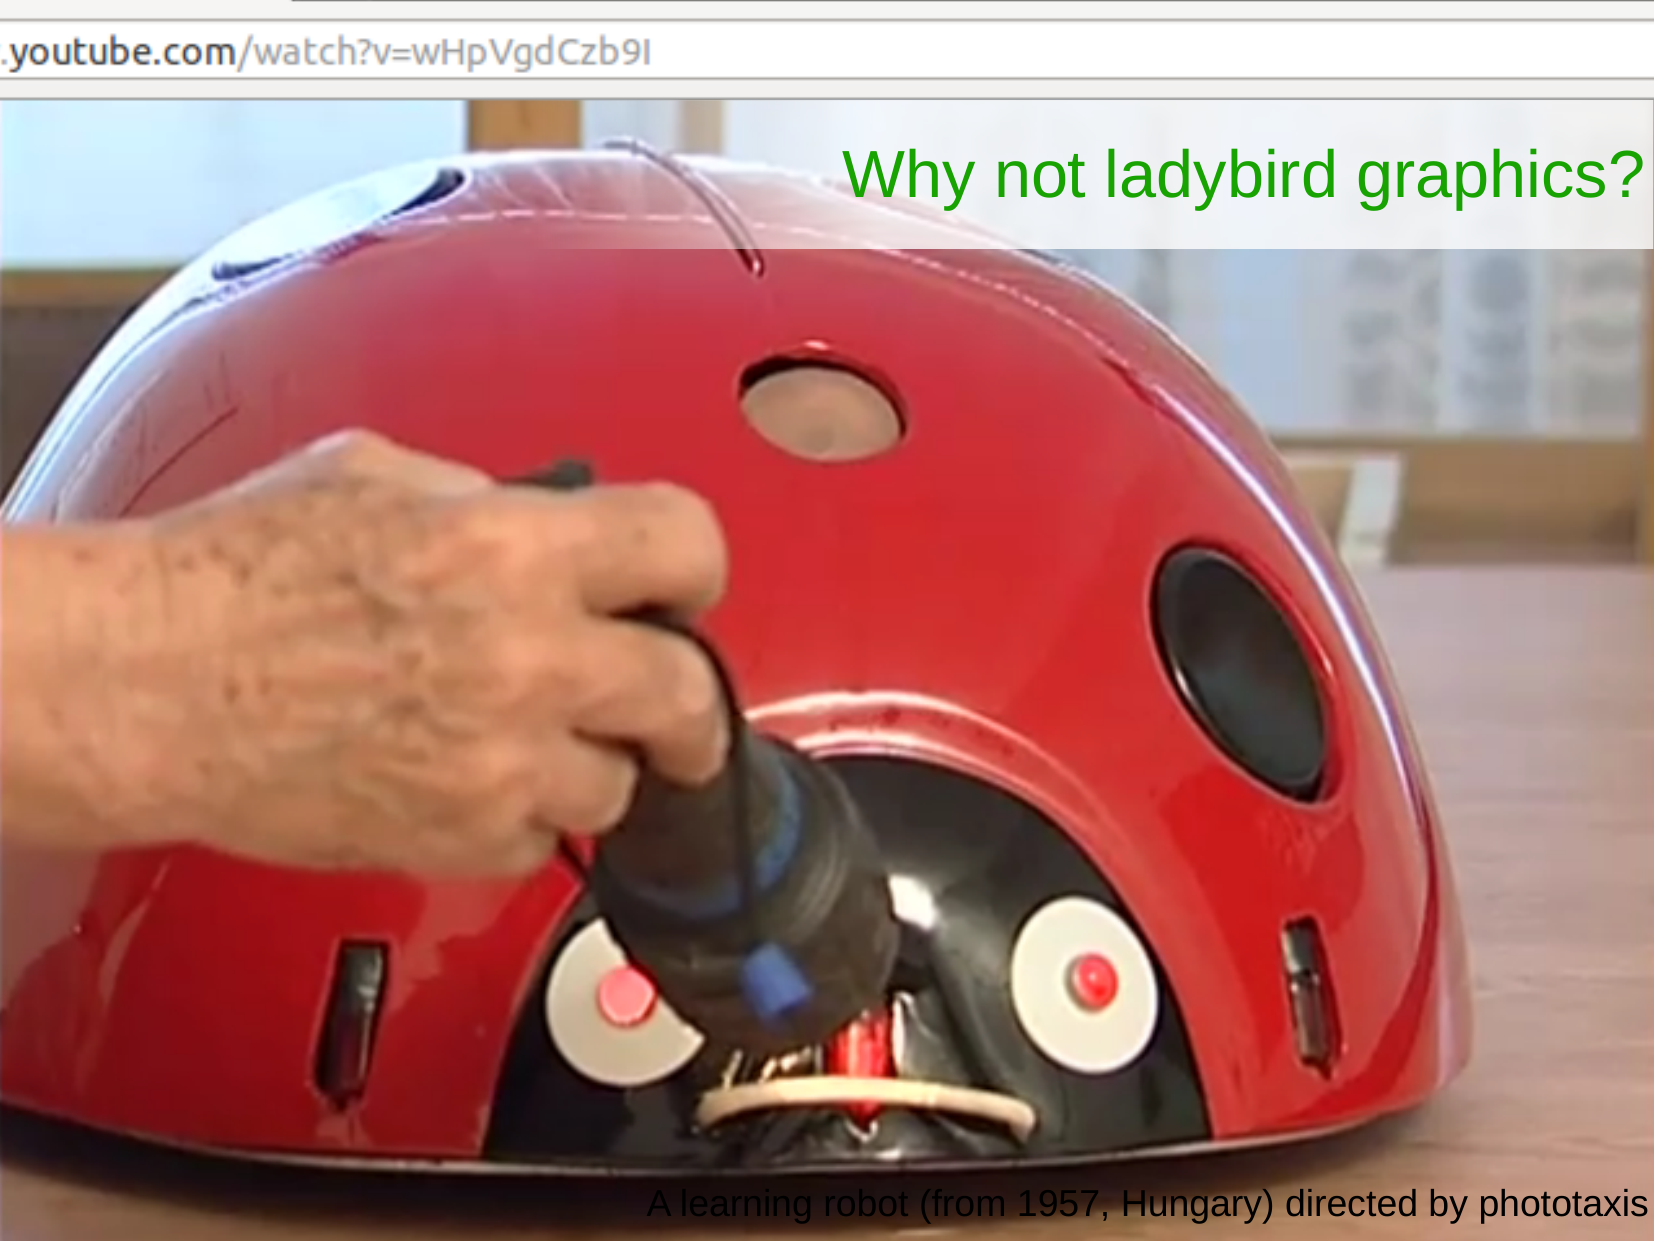

#
Why not ladybird graphics?
3
A learning robot (from 1957, Hungary) directed by phototaxis
LibreOffice Berlin 2012 Conference • LibreLogo – turtle vector graphics for everybody